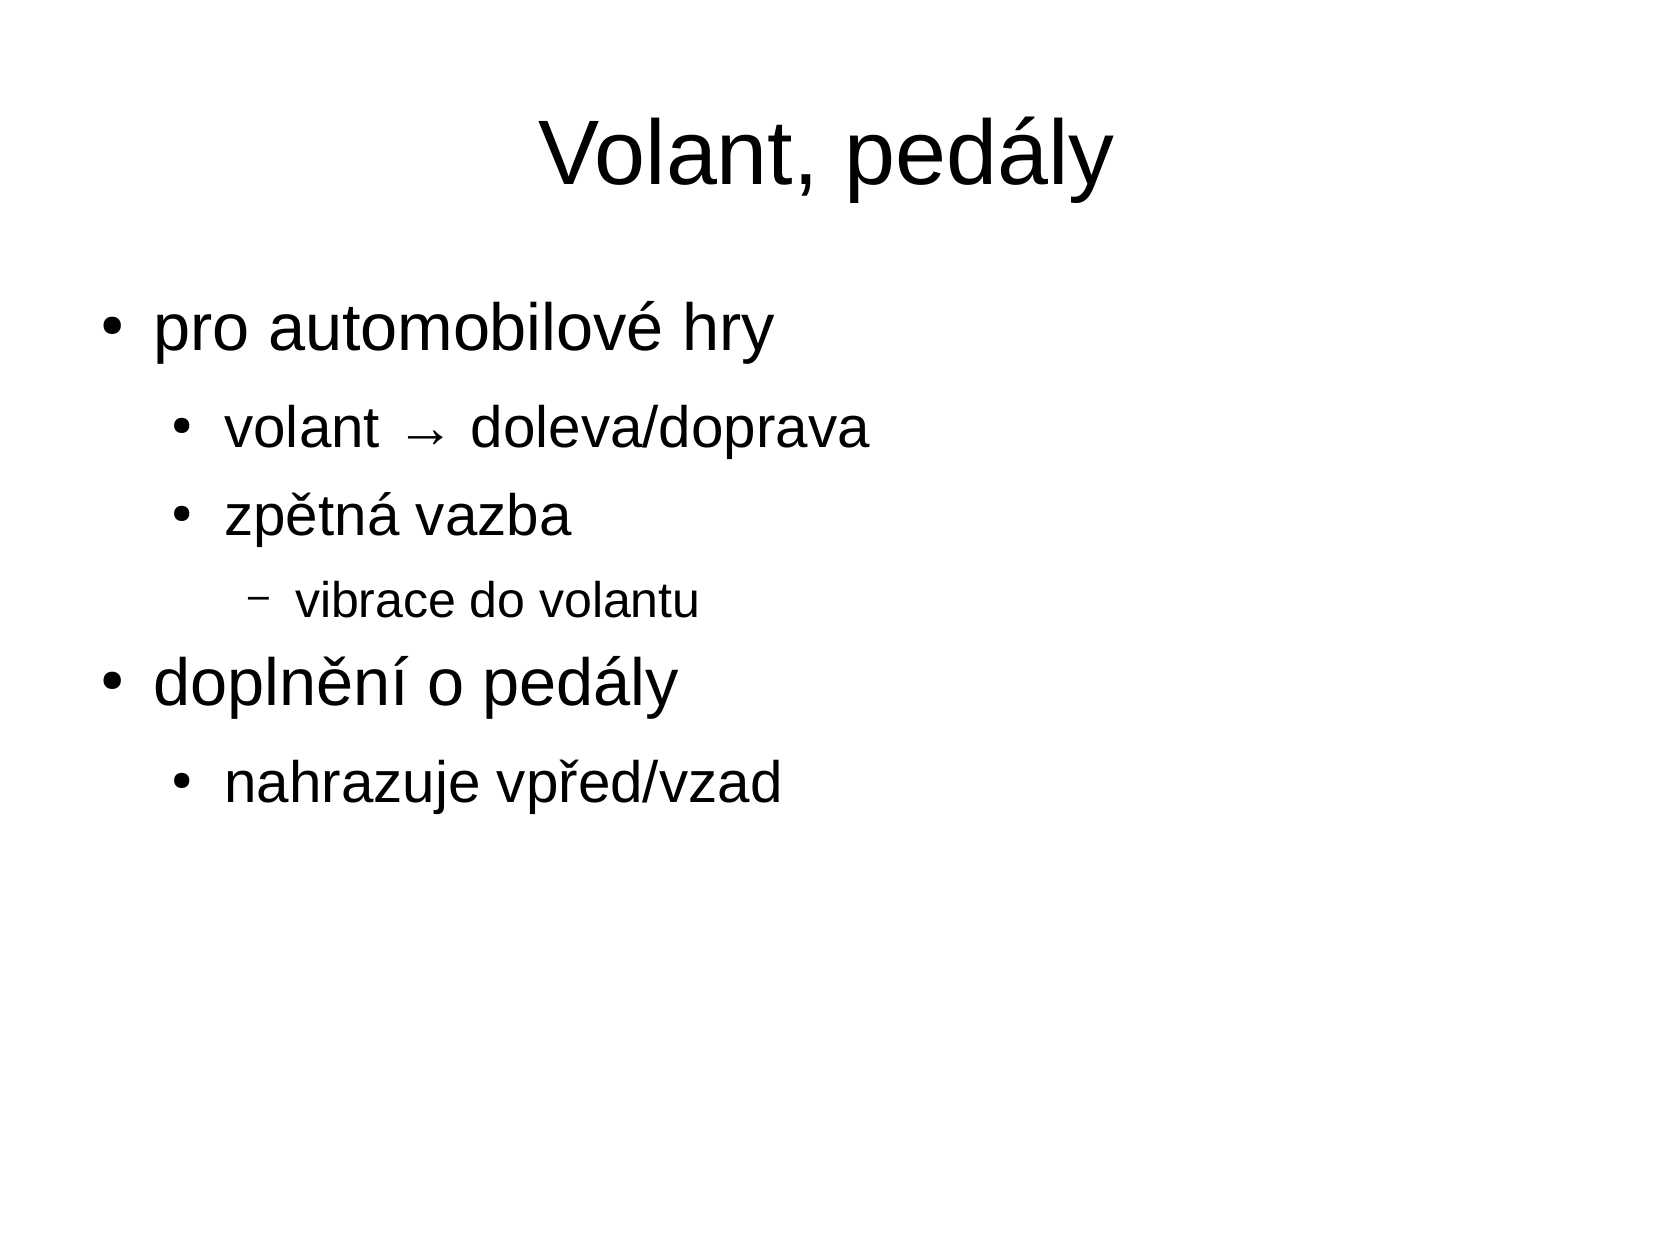

# Volant, pedály
pro automobilové hry
volant → doleva/doprava
zpětná vazba
vibrace do volantu
doplnění o pedály
nahrazuje vpřed/vzad